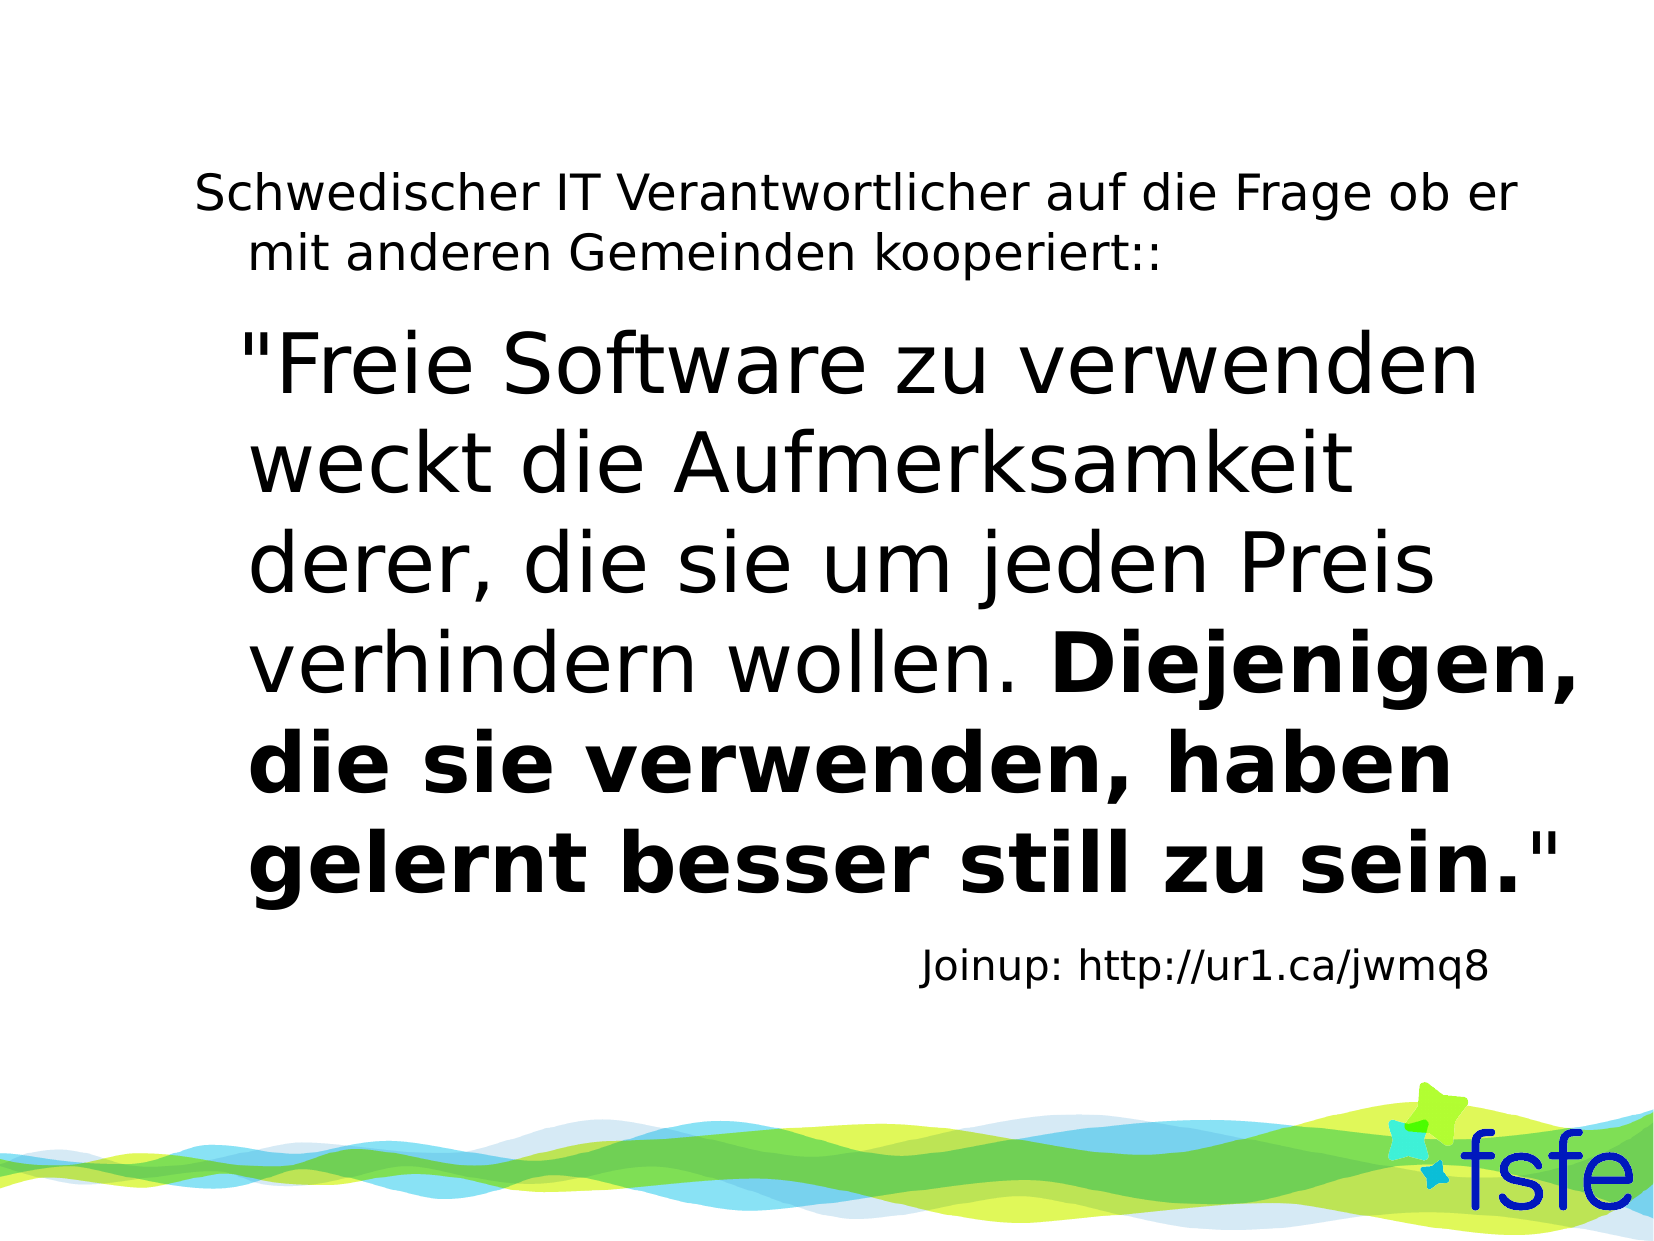

# Schwedischer IT Verantwortlicher auf die Frage ob er mit anderen Gemeinden kooperiert::
 "Freie Software zu verwenden weckt die Aufmerksamkeit derer, die sie um jeden Preis verhindern wollen. Diejenigen, die sie verwenden, haben gelernt besser still zu sein."
Joinup: http://ur1.ca/jwmq8